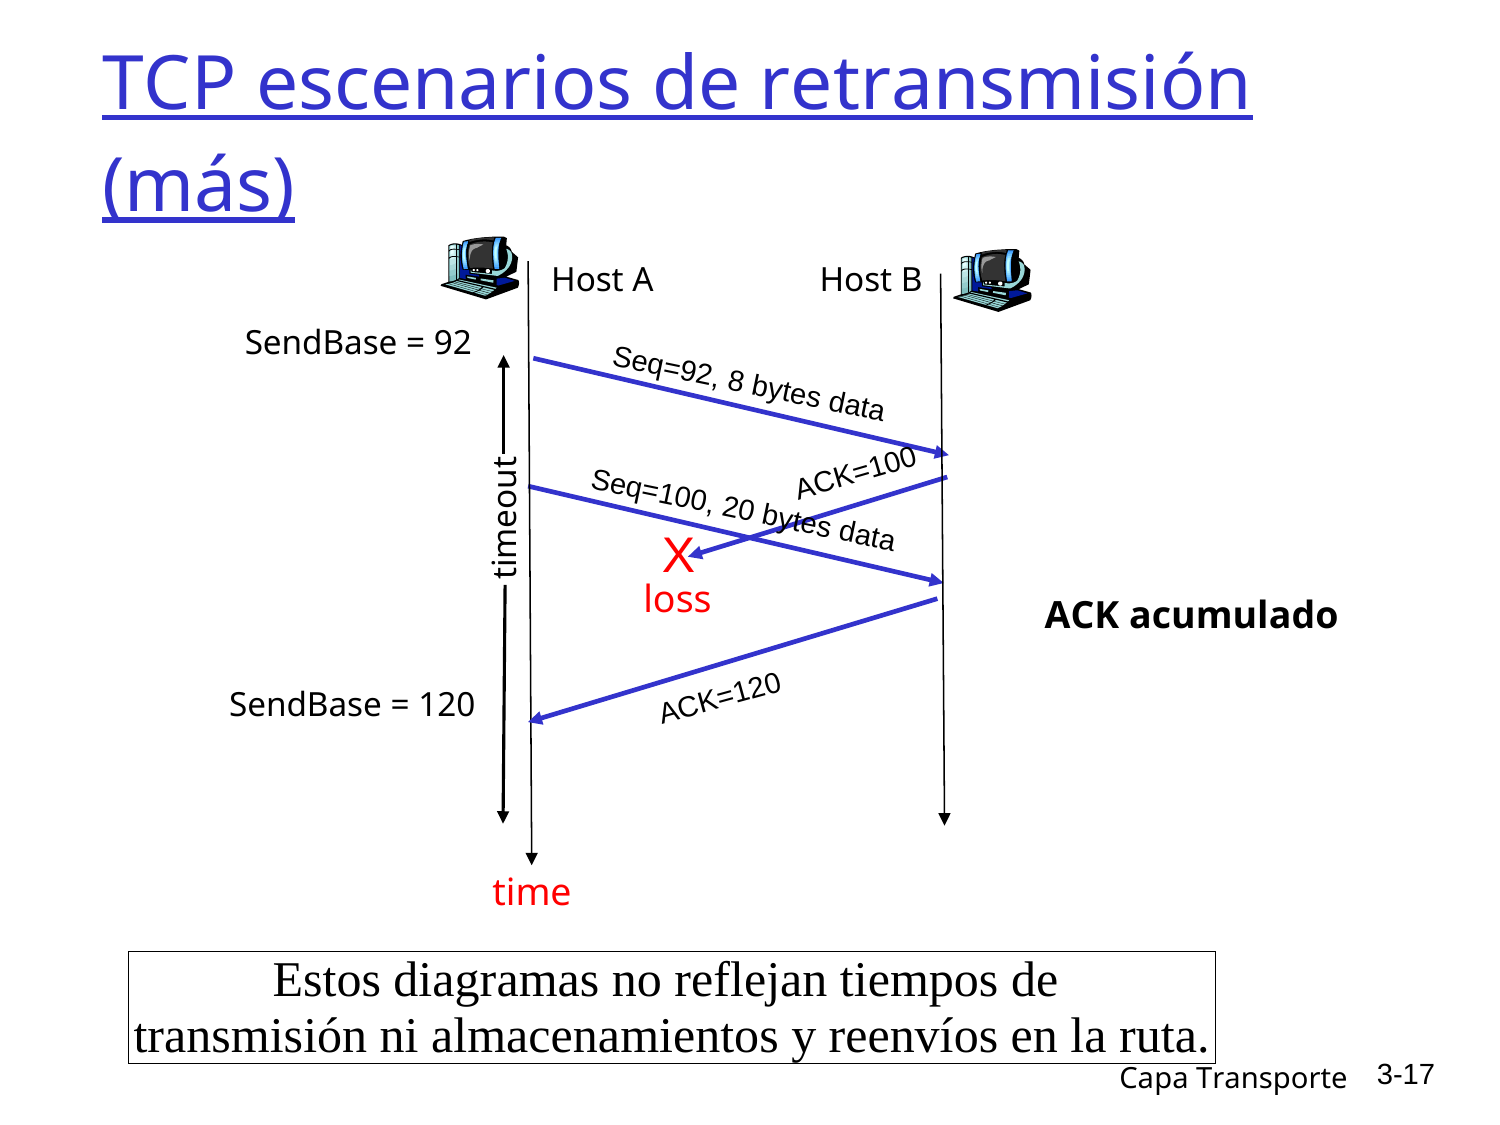

# TCP escenarios de retransmisión (más)
Host A
Host B
SendBase = 92
Seq=92, 8 bytes data
ACK=100
Seq=100, 20 bytes data
timeout
X
loss
SendBase = 120
ACK=120
time
ACK acumulado
Estos diagramas no reflejan tiempos de
transmisión ni almacenamientos y reenvíos en la ruta.
17